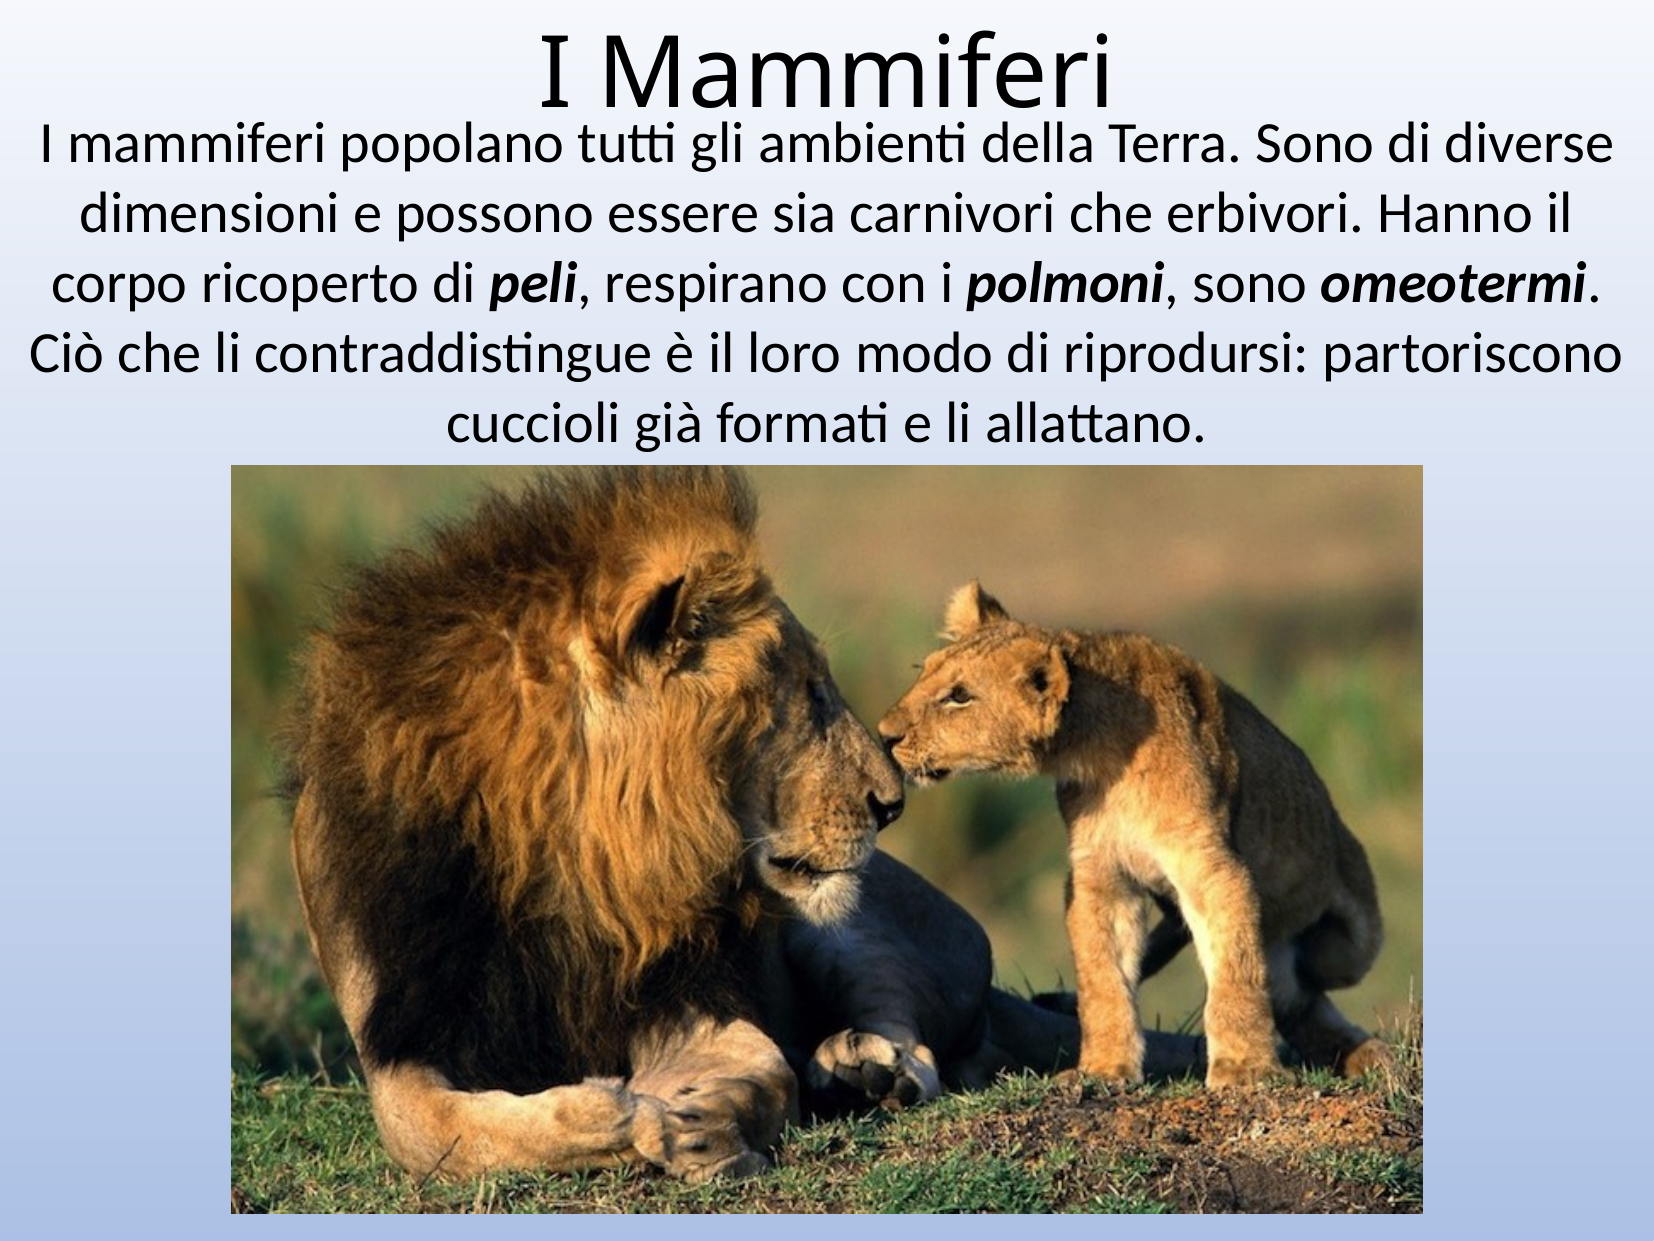

I Mammiferi
I mammiferi popolano tutti gli ambienti della Terra. Sono di diverse dimensioni e possono essere sia carnivori che erbivori. Hanno il corpo ricoperto di peli, respirano con i polmoni, sono omeotermi. Ciò che li contraddistingue è il loro modo di riprodursi: partoriscono cuccioli già formati e li allattano.